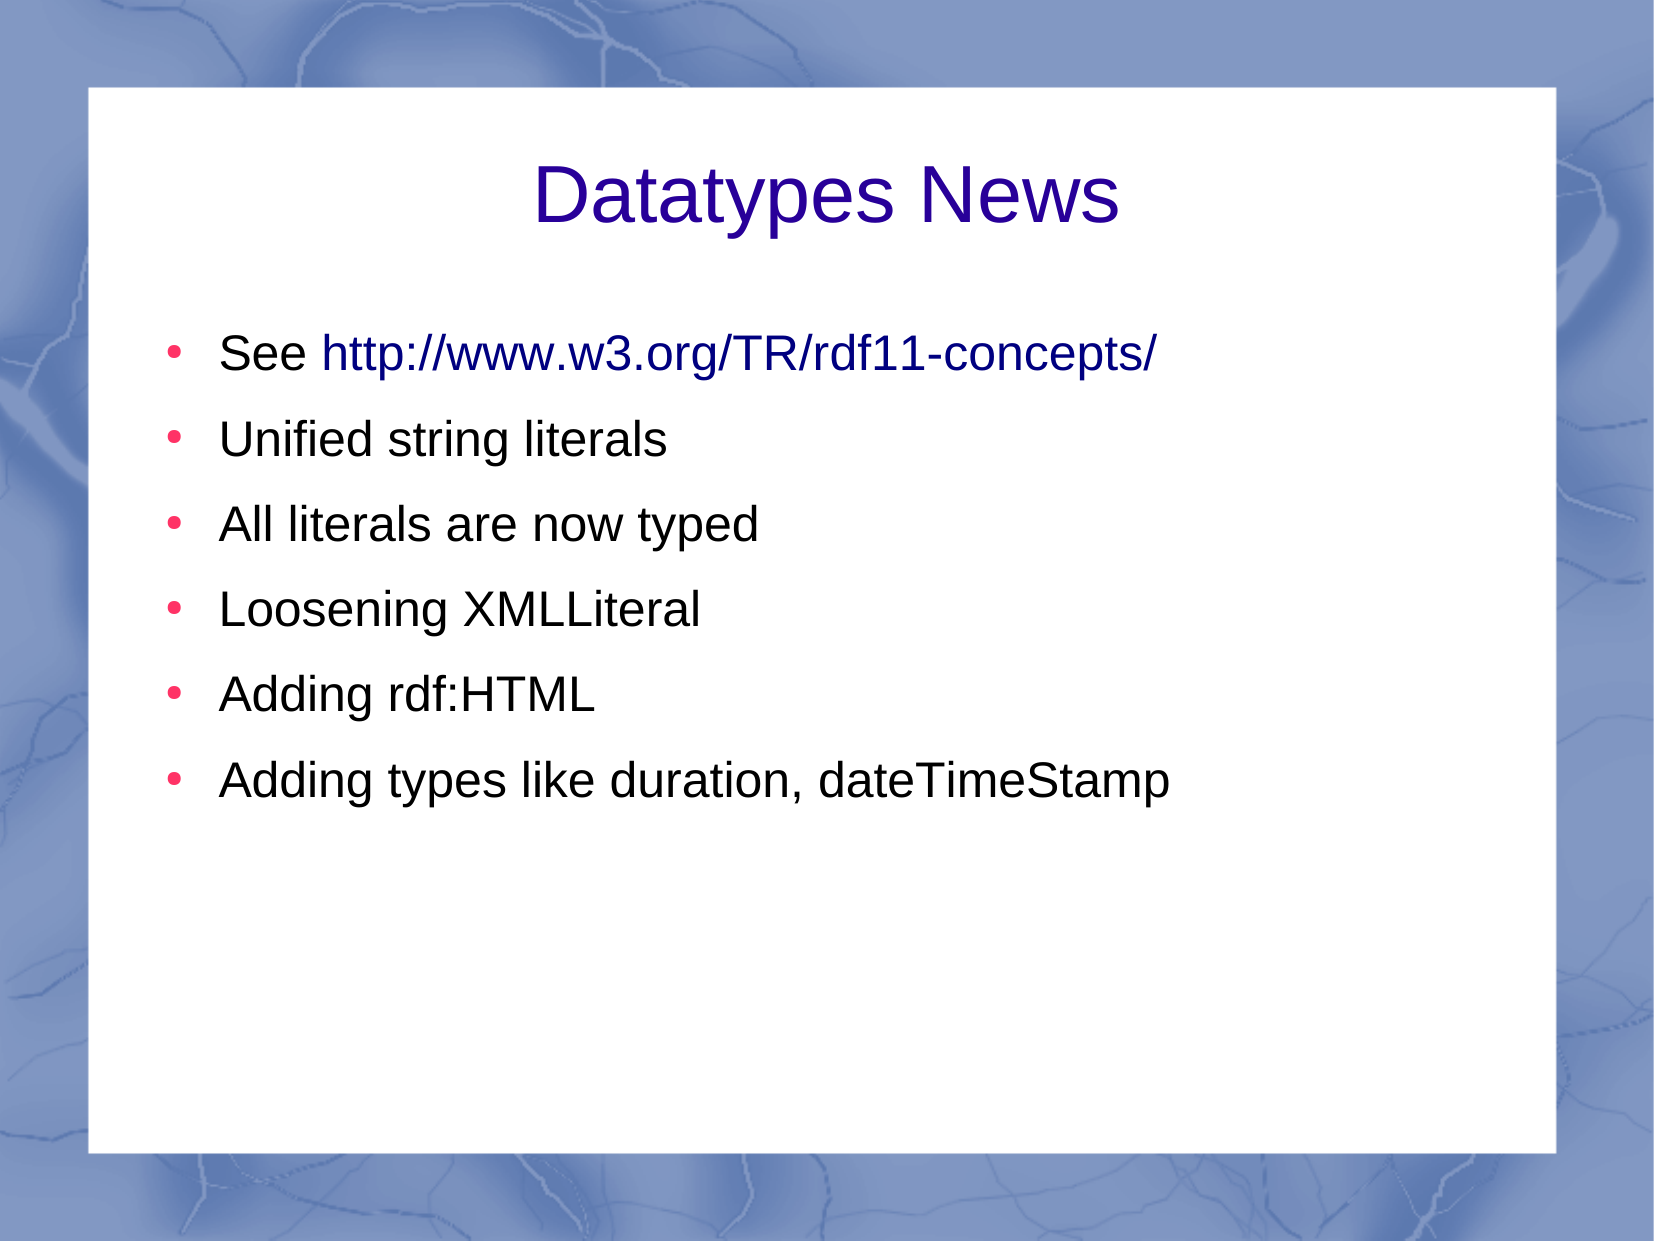

# Datatypes News
See http://www.w3.org/TR/rdf11-concepts/
Unified string literals
All literals are now typed
Loosening XMLLiteral
Adding rdf:HTML
Adding types like duration, dateTimeStamp